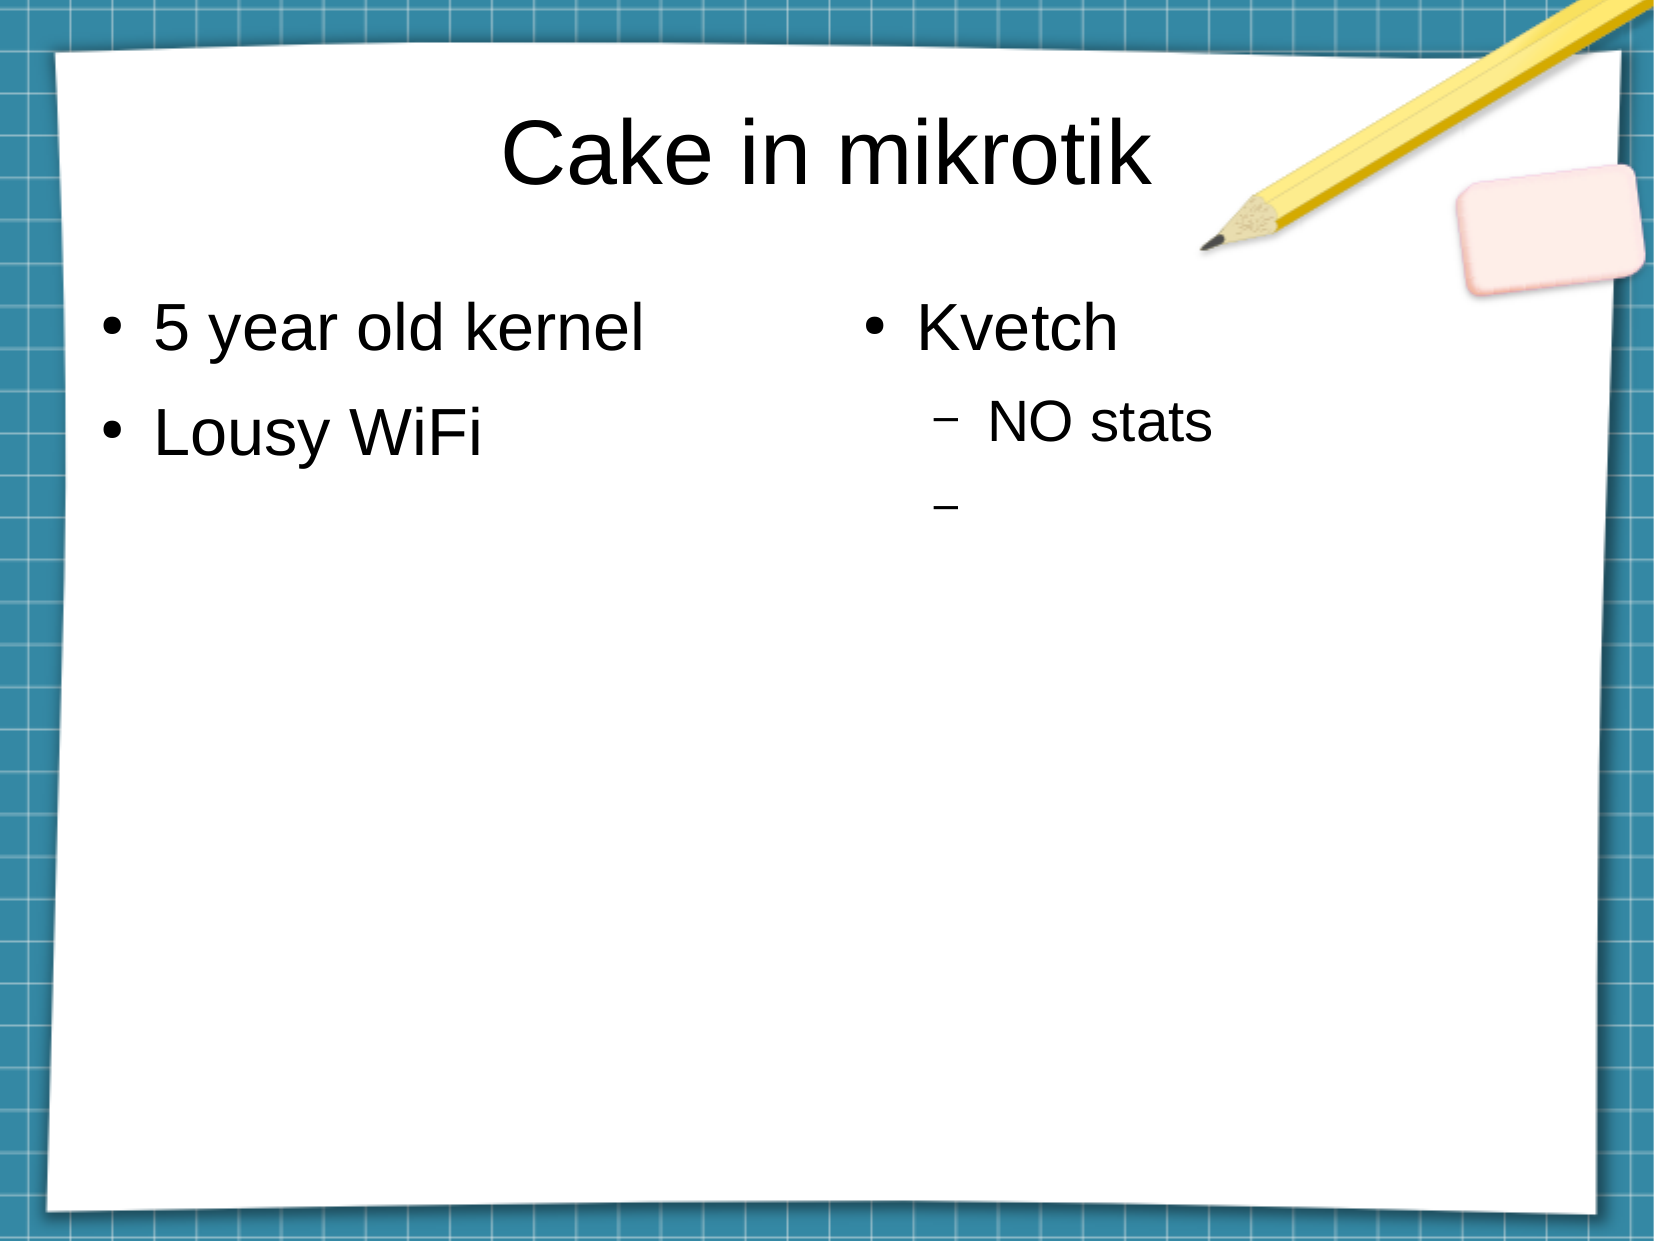

# Cake in mikrotik
5 year old kernel
Lousy WiFi
Kvetch
NO stats